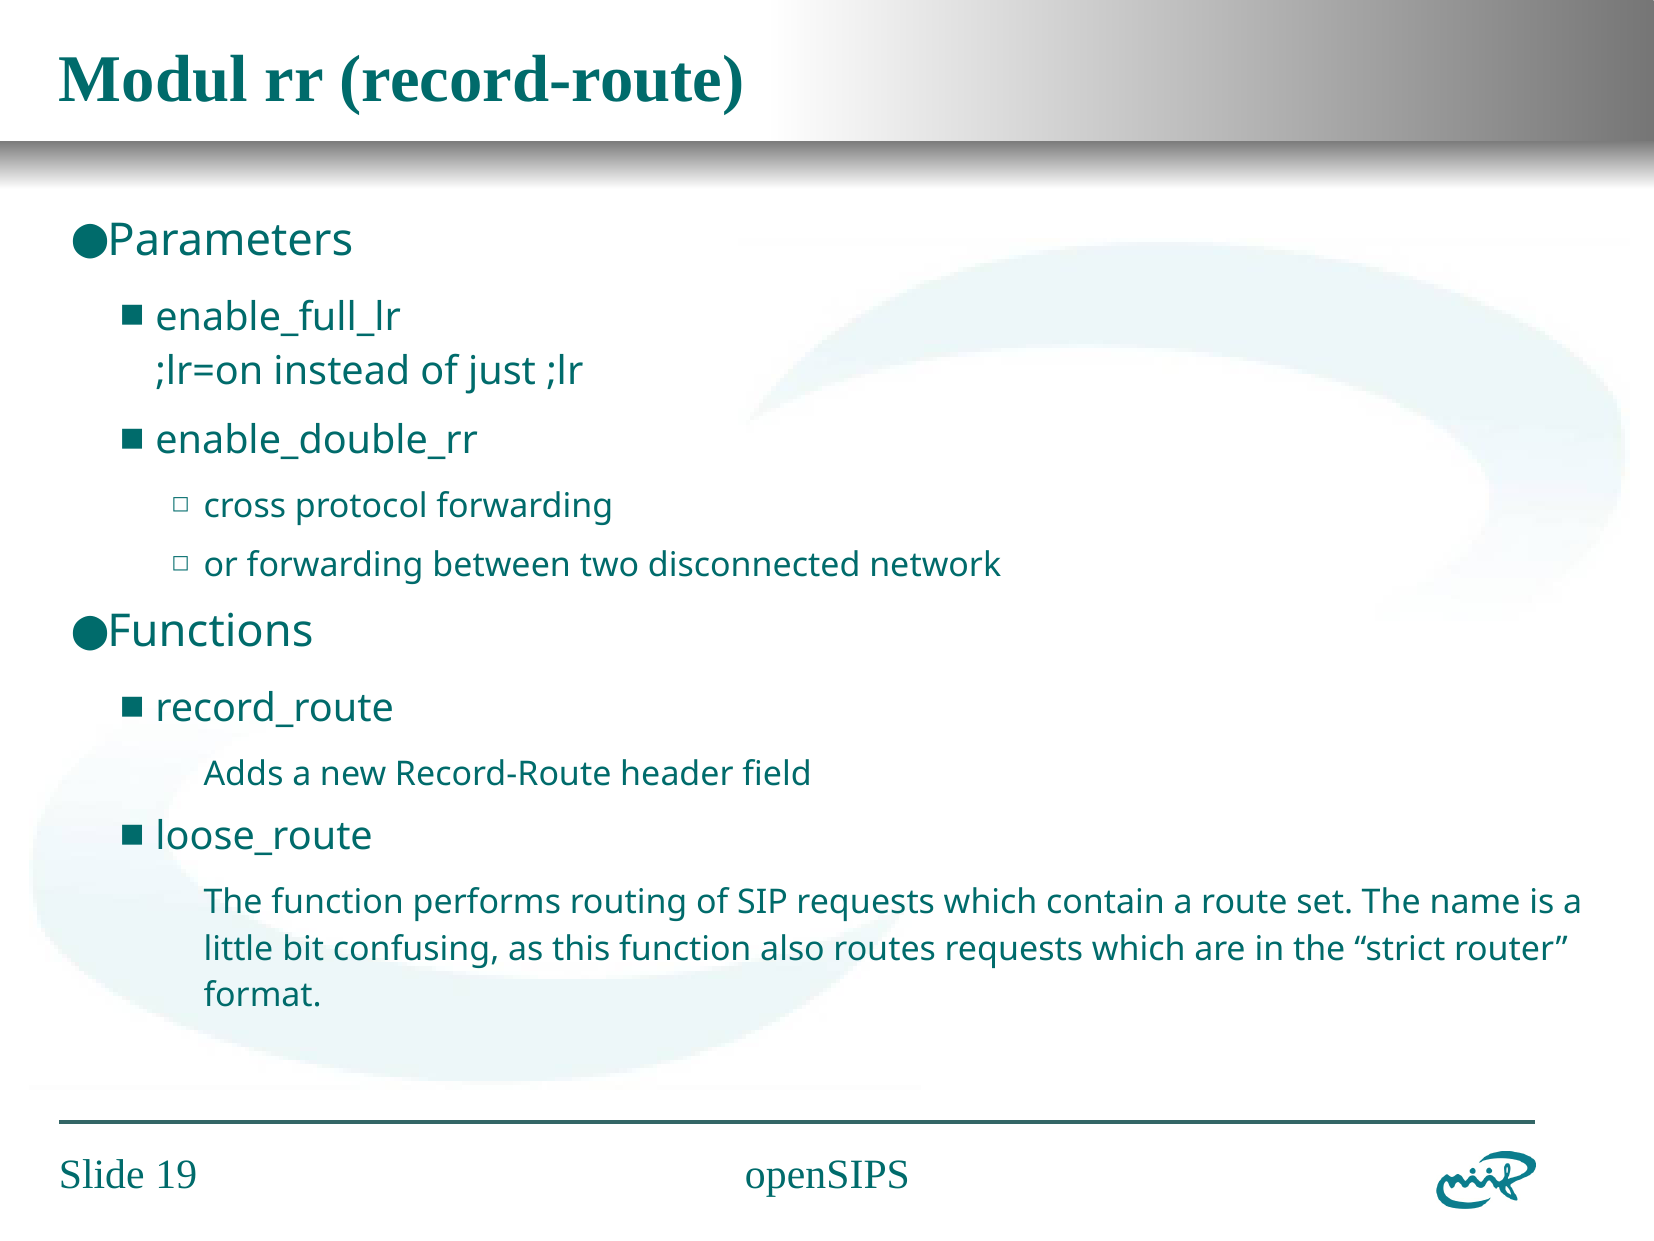

# Modul rr (record-route)
Parameters
enable_full_lr
;lr=on instead of just ;lr
enable_double_rr
cross protocol forwarding
or forwarding between two disconnected network
Functions
record_route
Adds a new Record-Route header field
loose_route
The function performs routing of SIP requests which contain a route set. The name is a little bit confusing, as this function also routes requests which are in the “strict router” format.
19
openSIPS